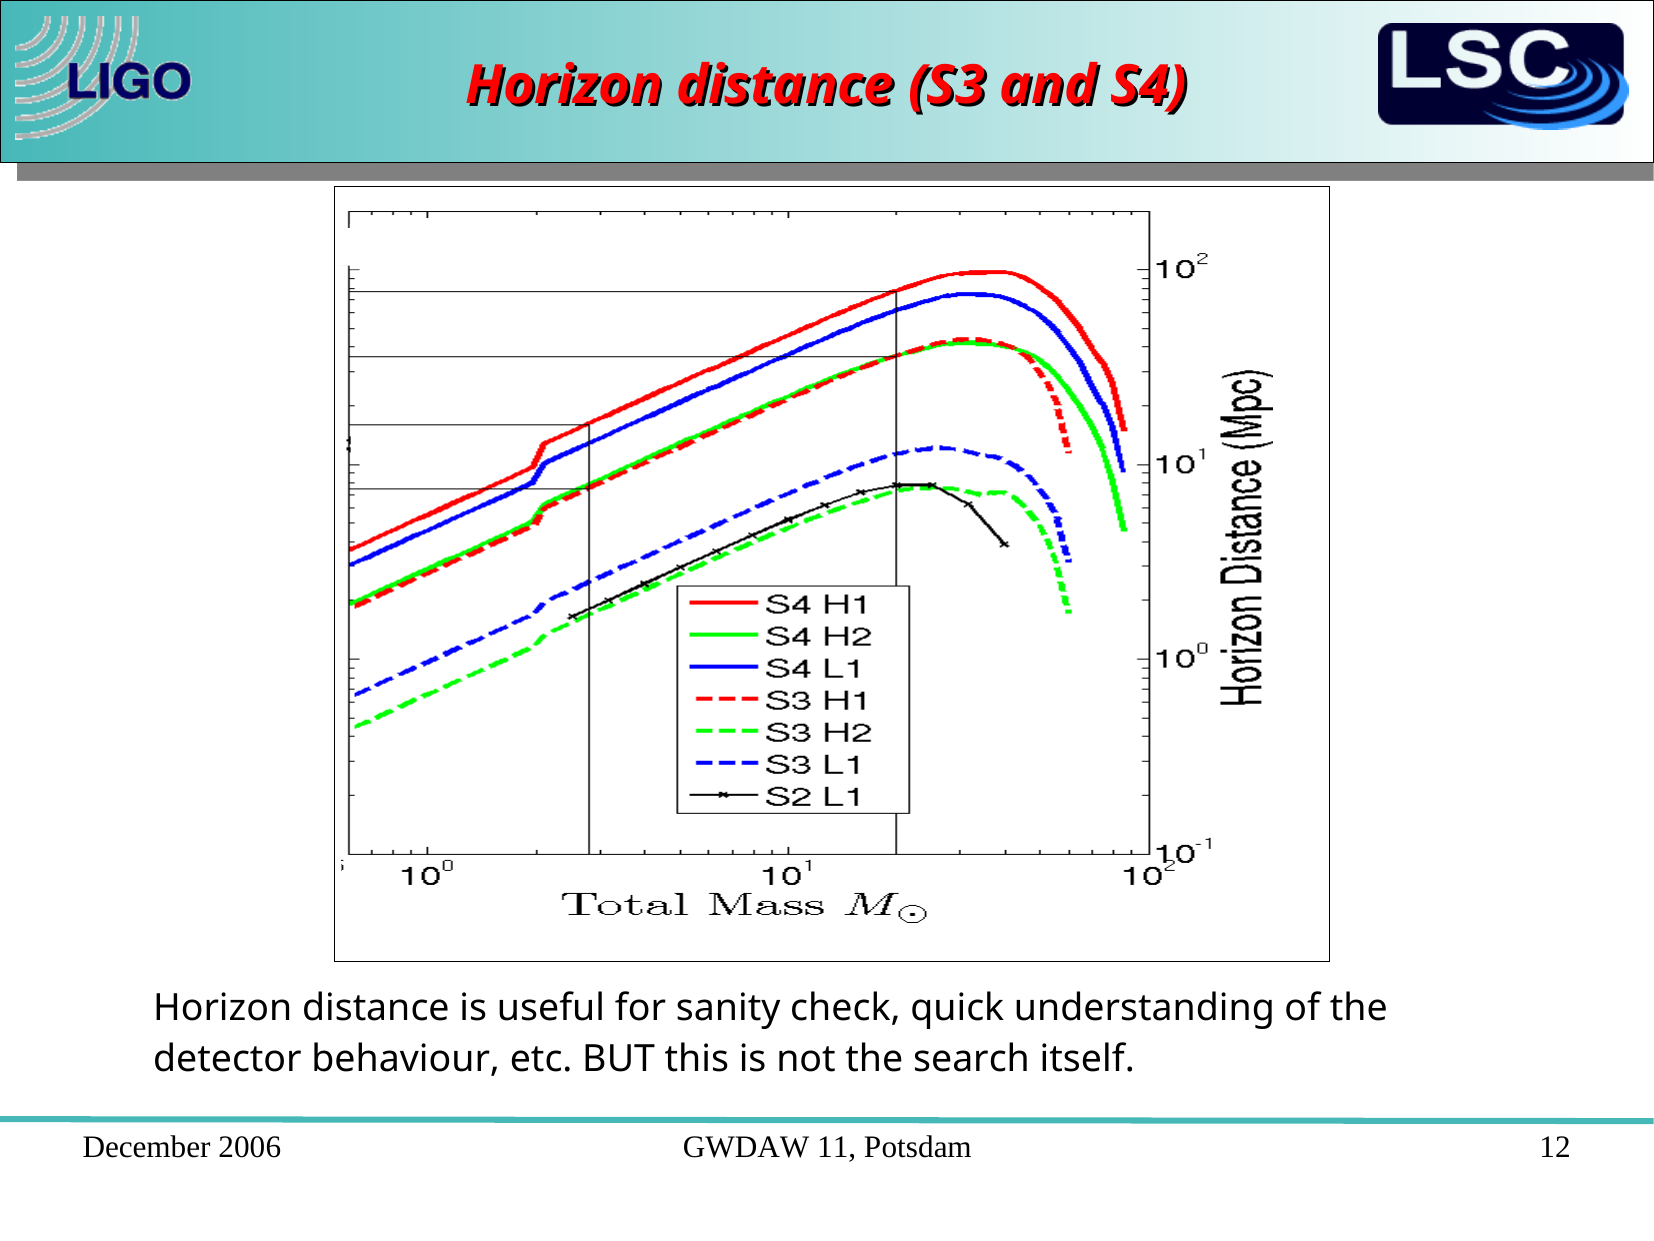

Horizon distance (S3 and S4)
Horizon distance is useful for sanity check, quick understanding of the detector behaviour, etc. BUT this is not the search itself.
12